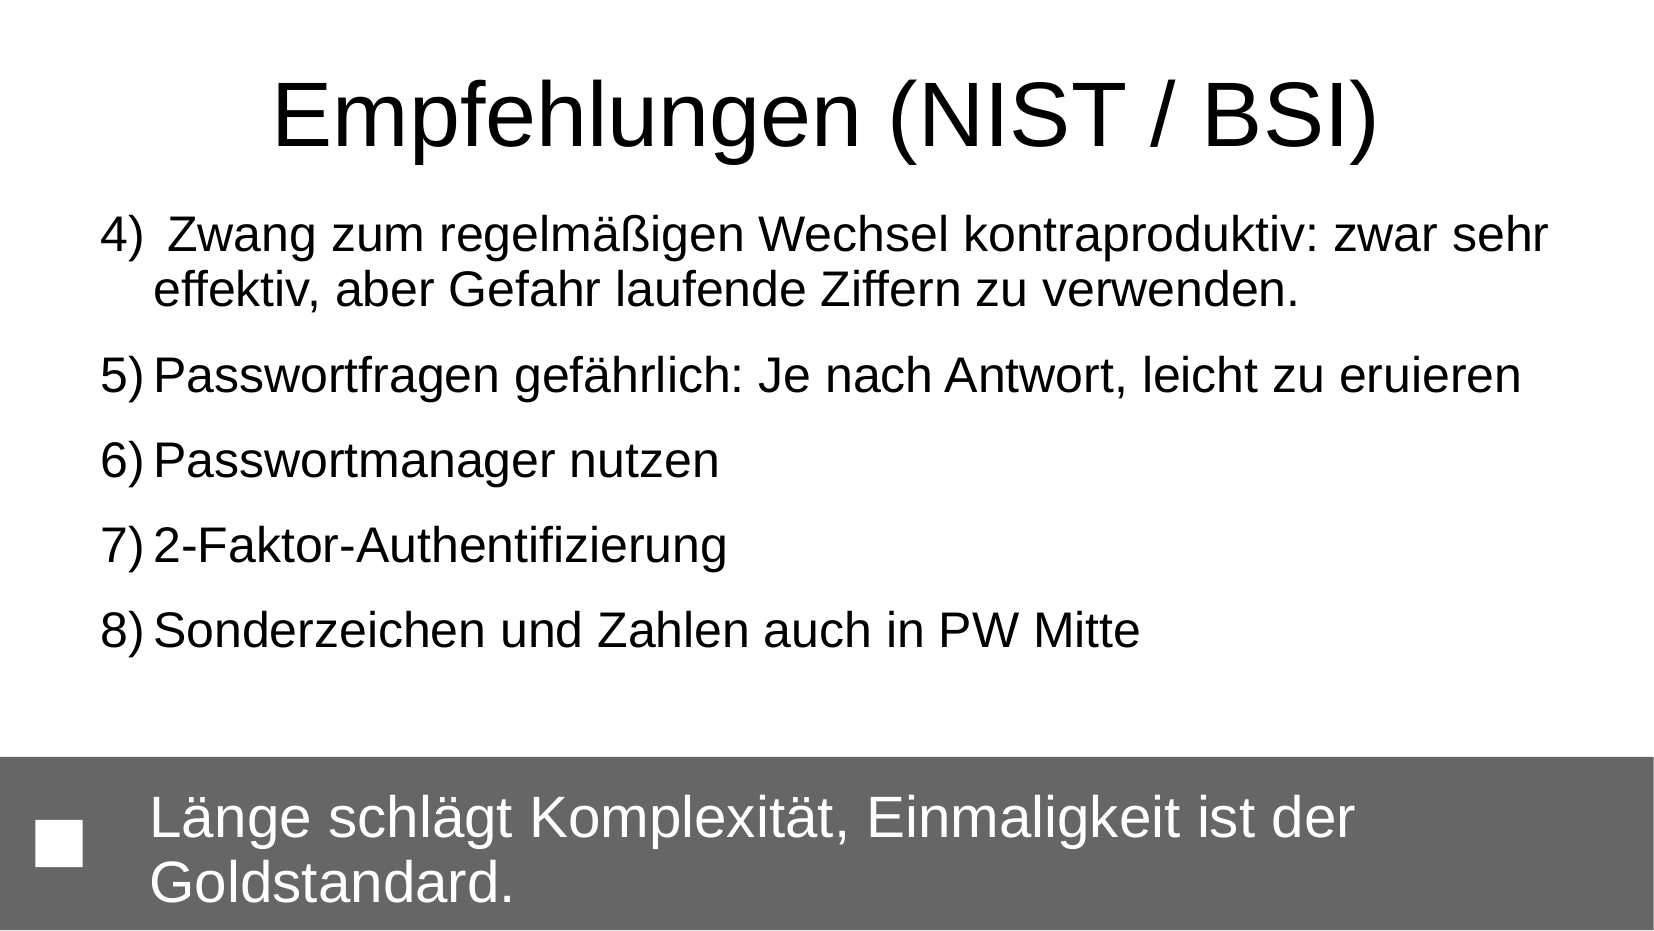

# Empfehlungen (NIST / BSI)
 Zwang zum regelmäßigen Wechsel kontraproduktiv: zwar sehr effektiv, aber Gefahr laufende Ziffern zu verwenden.
Passwortfragen gefährlich: Je nach Antwort, leicht zu eruieren
Passwortmanager nutzen
2-Faktor-Authentifizierung
Sonderzeichen und Zahlen auch in PW Mitte
Länge schlägt Komplexität, Einmaligkeit ist der Goldstandard.